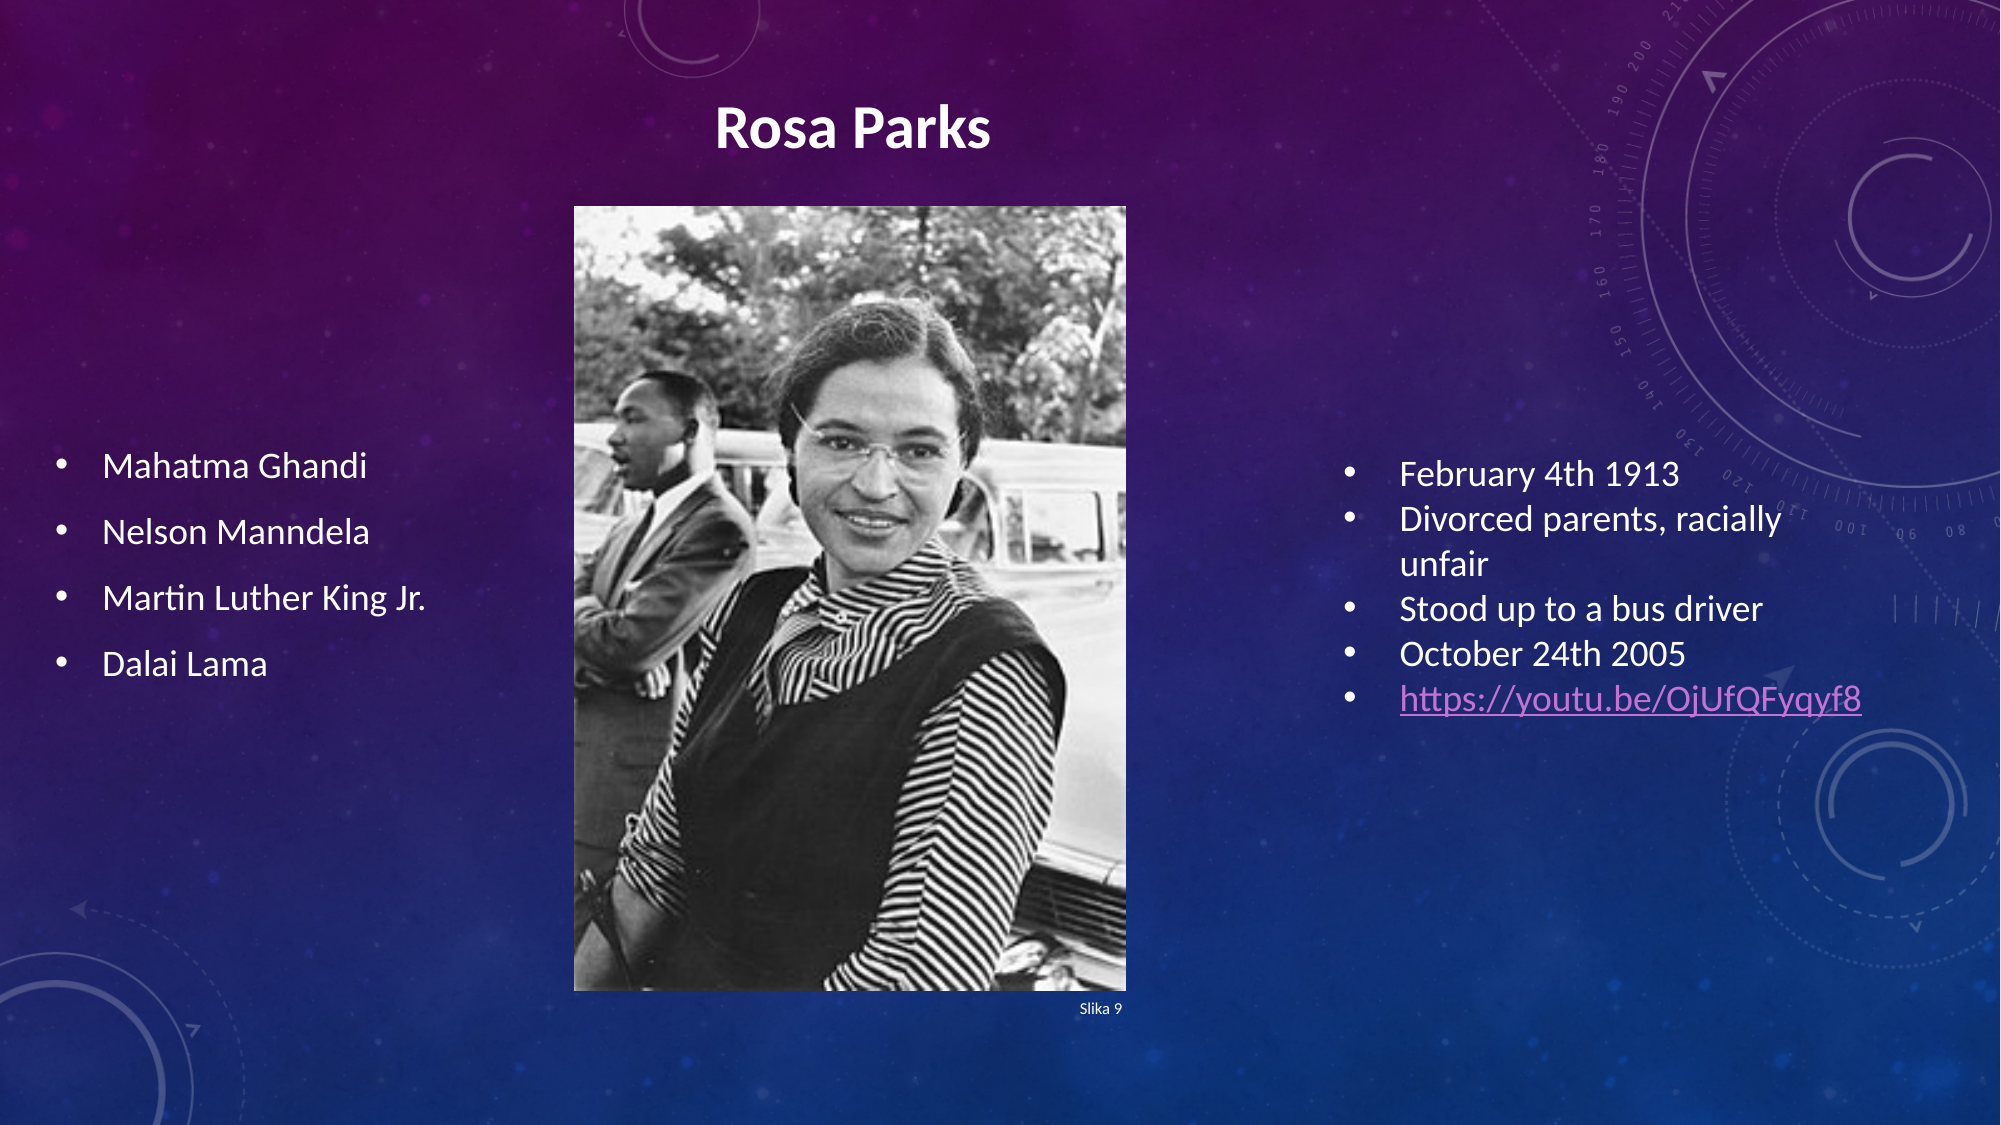

Rosa Parks
# Mahatma Ghandi
Nelson Manndela
Martin Luther King Jr.
Dalai Lama
February 4th 1913
Divorced parents, racially unfair
Stood up to a bus driver
October 24th 2005
https://youtu.be/OjUfQFyqyf8
Slika 9